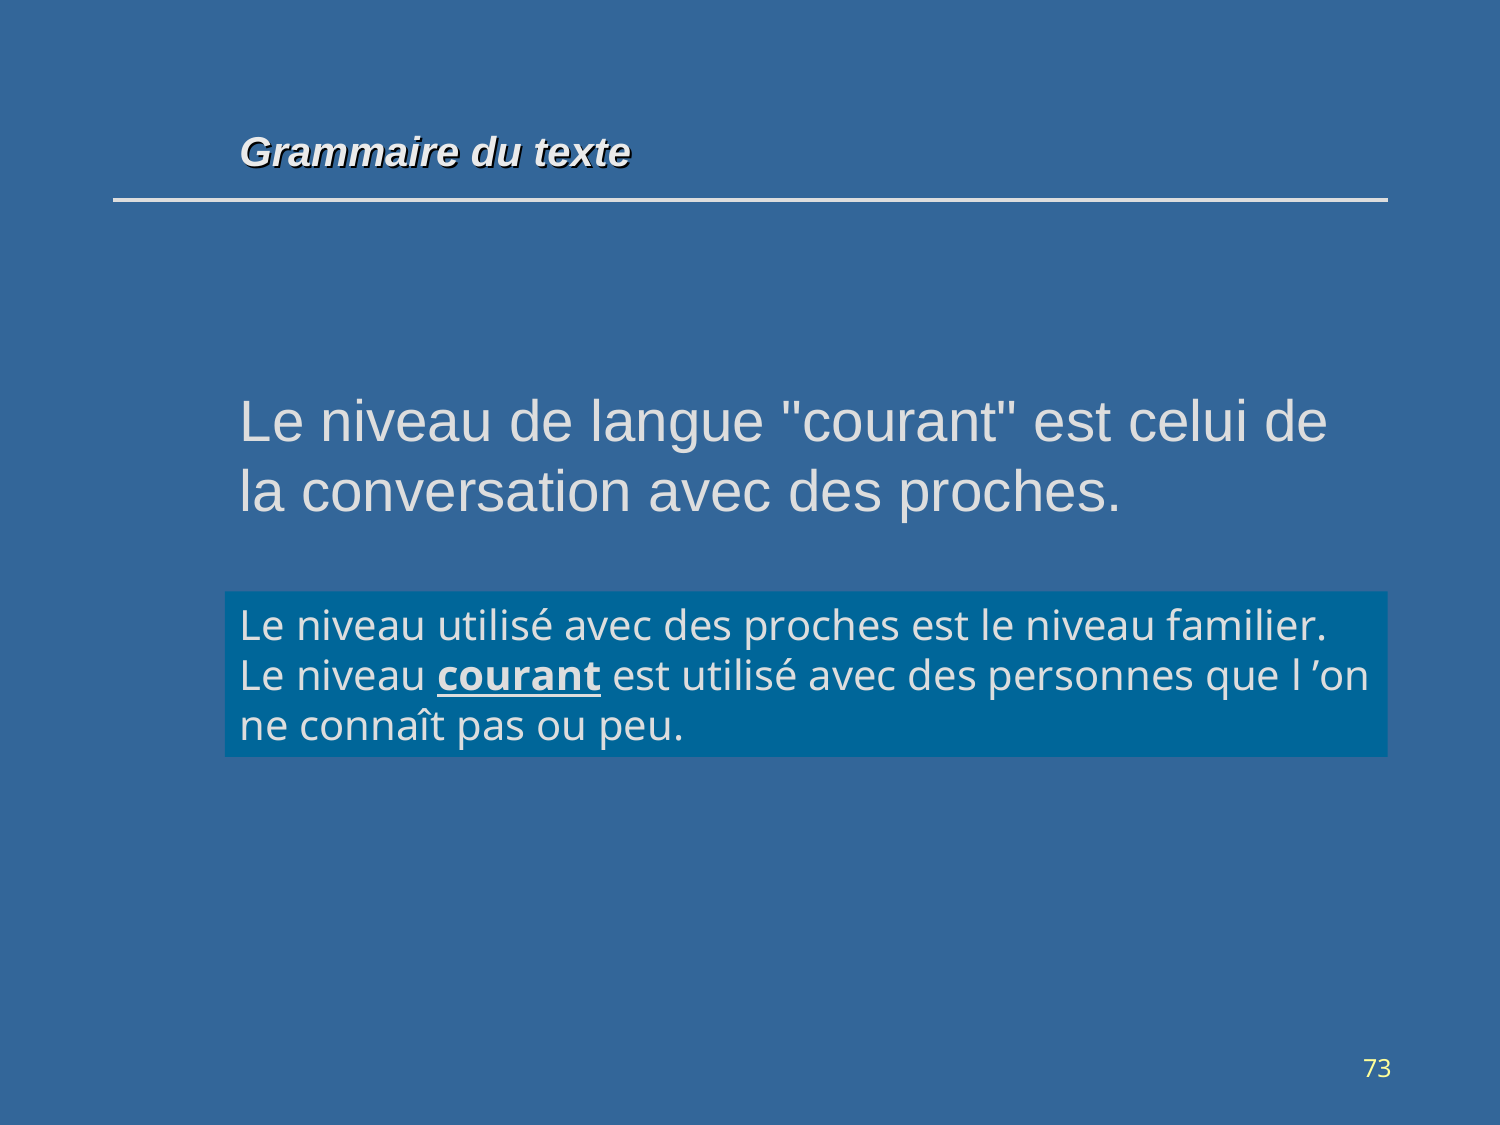

Grammaire du texte
Le niveau de langue "courant" est celui de la conversation avec des proches.
Vrai / Faux ?
Le niveau utilisé avec des proches est le niveau familier.
Le niveau courant est utilisé avec des personnes que l ’on ne connaît pas ou peu.
73